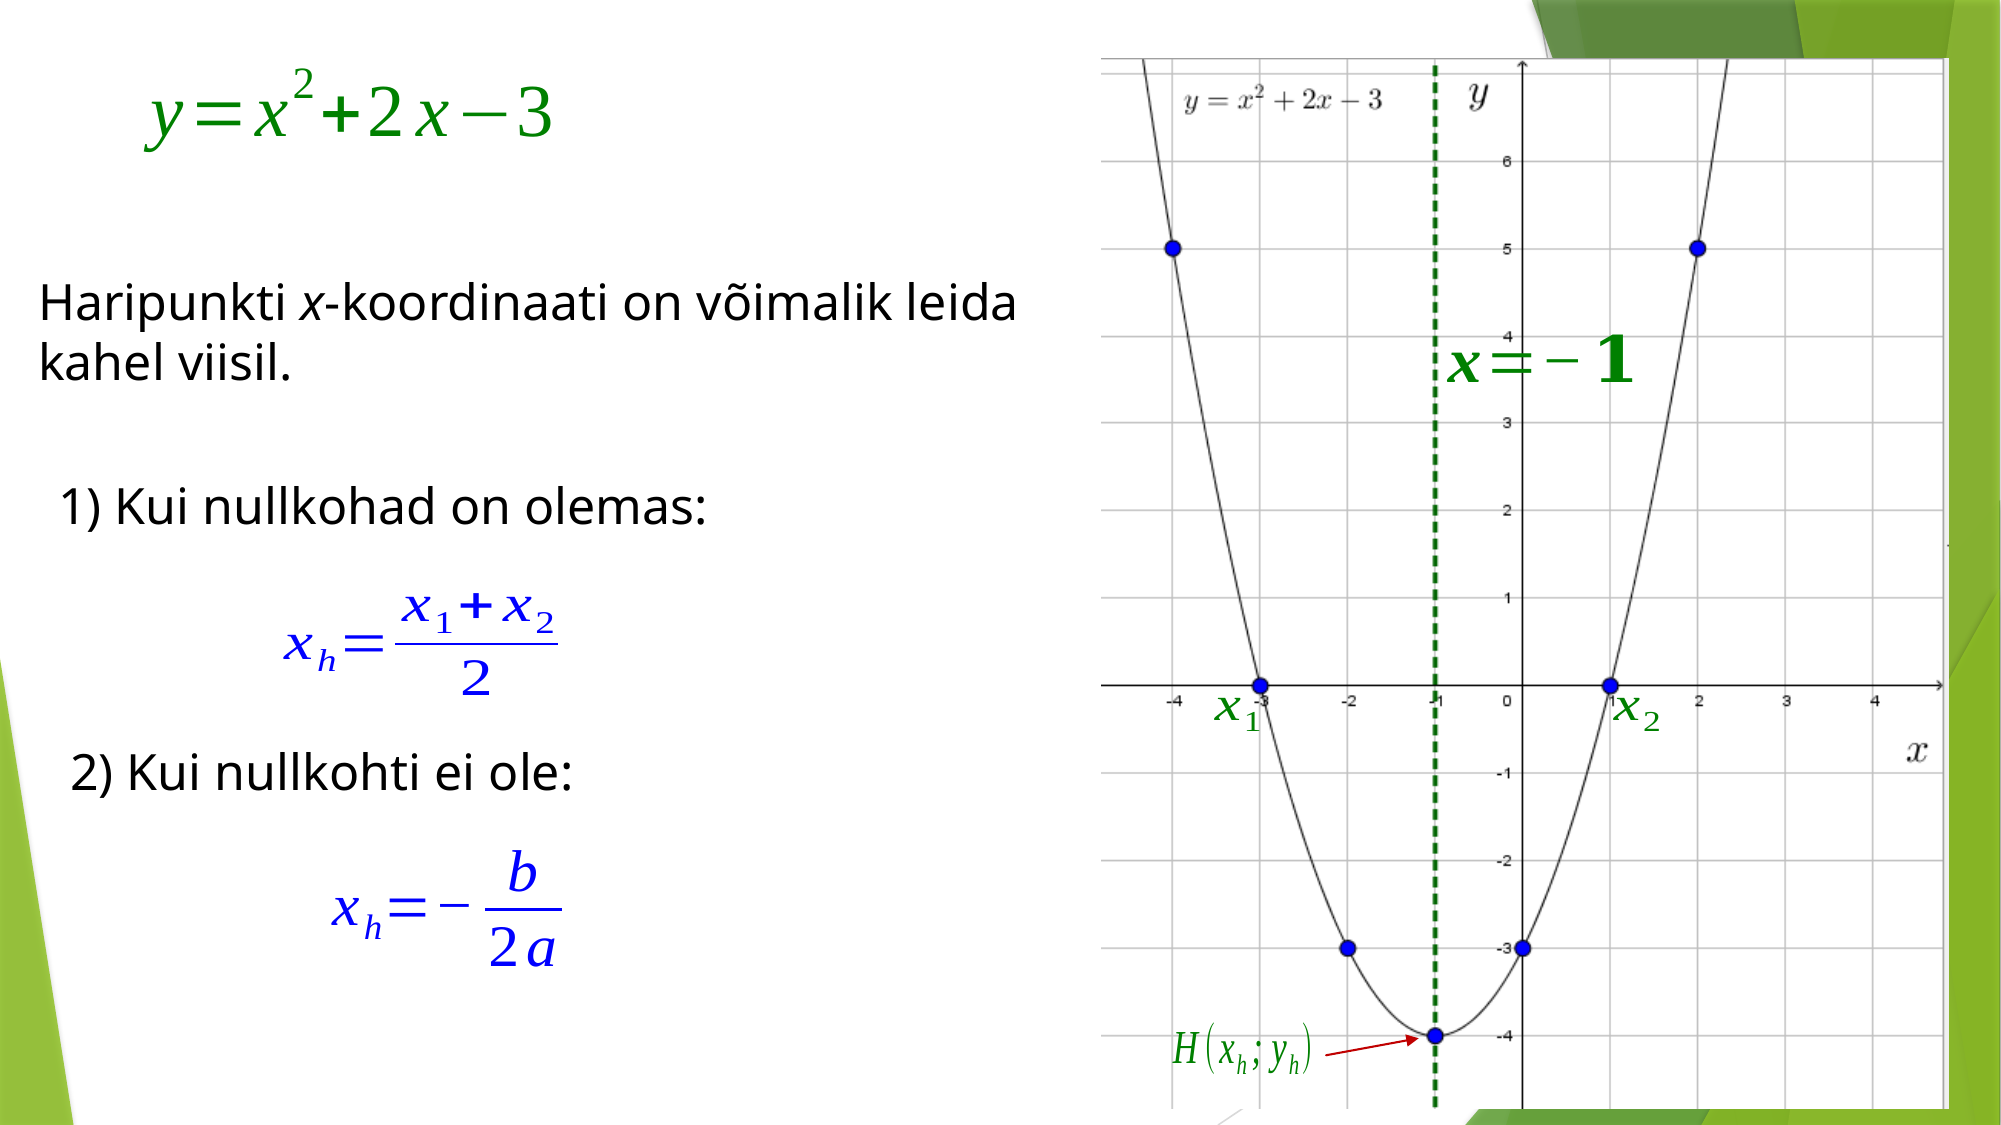

#
Haripunkti x-koordinaati on võimalik leida
kahel viisil.
1) Kui nullkohad on olemas:
2) Kui nullkohti ei ole: